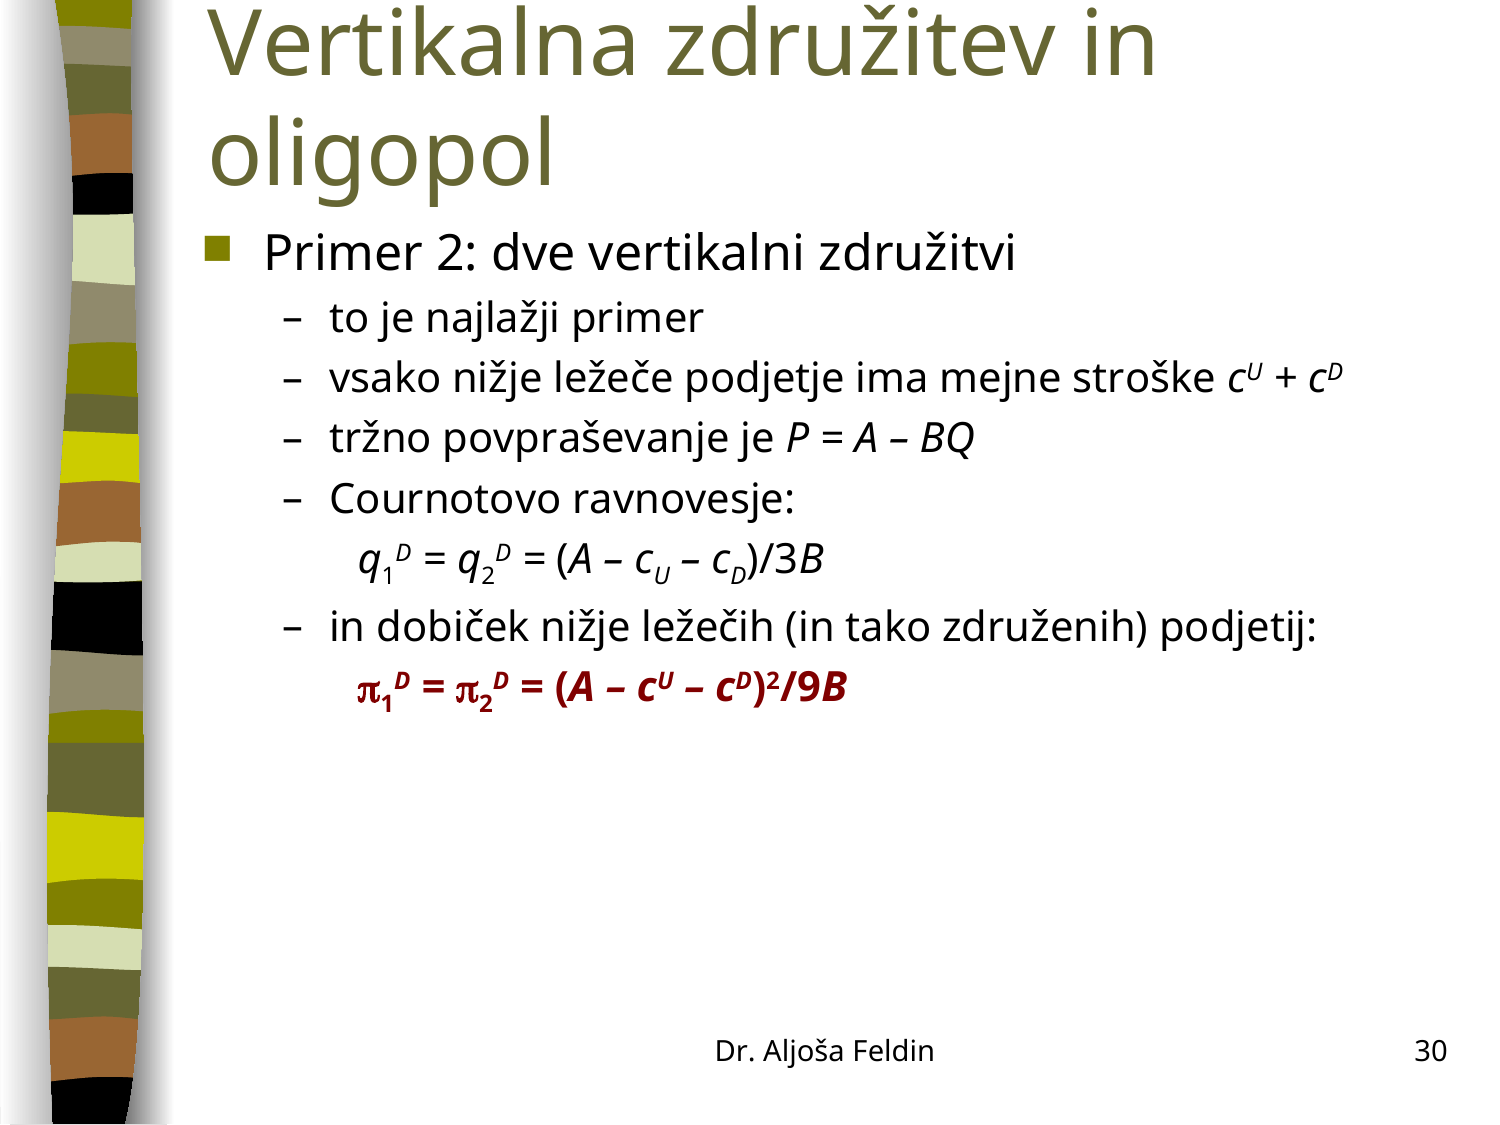

Vertikalna združitev in oligopol
# Primer 2: dve vertikalni združitvi
to je najlažji primer
vsako nižje ležeče podjetje ima mejne stroške cU + cD
tržno povpraševanje je P = A – BQ
Cournotovo ravnovesje:
q1D = q2D = (A – cU – cD)/3B
in dobiček nižje ležečih (in tako združenih) podjetij:
1D = 2D = (A – cU – cD)2/9B
Dr. Aljoša Feldin